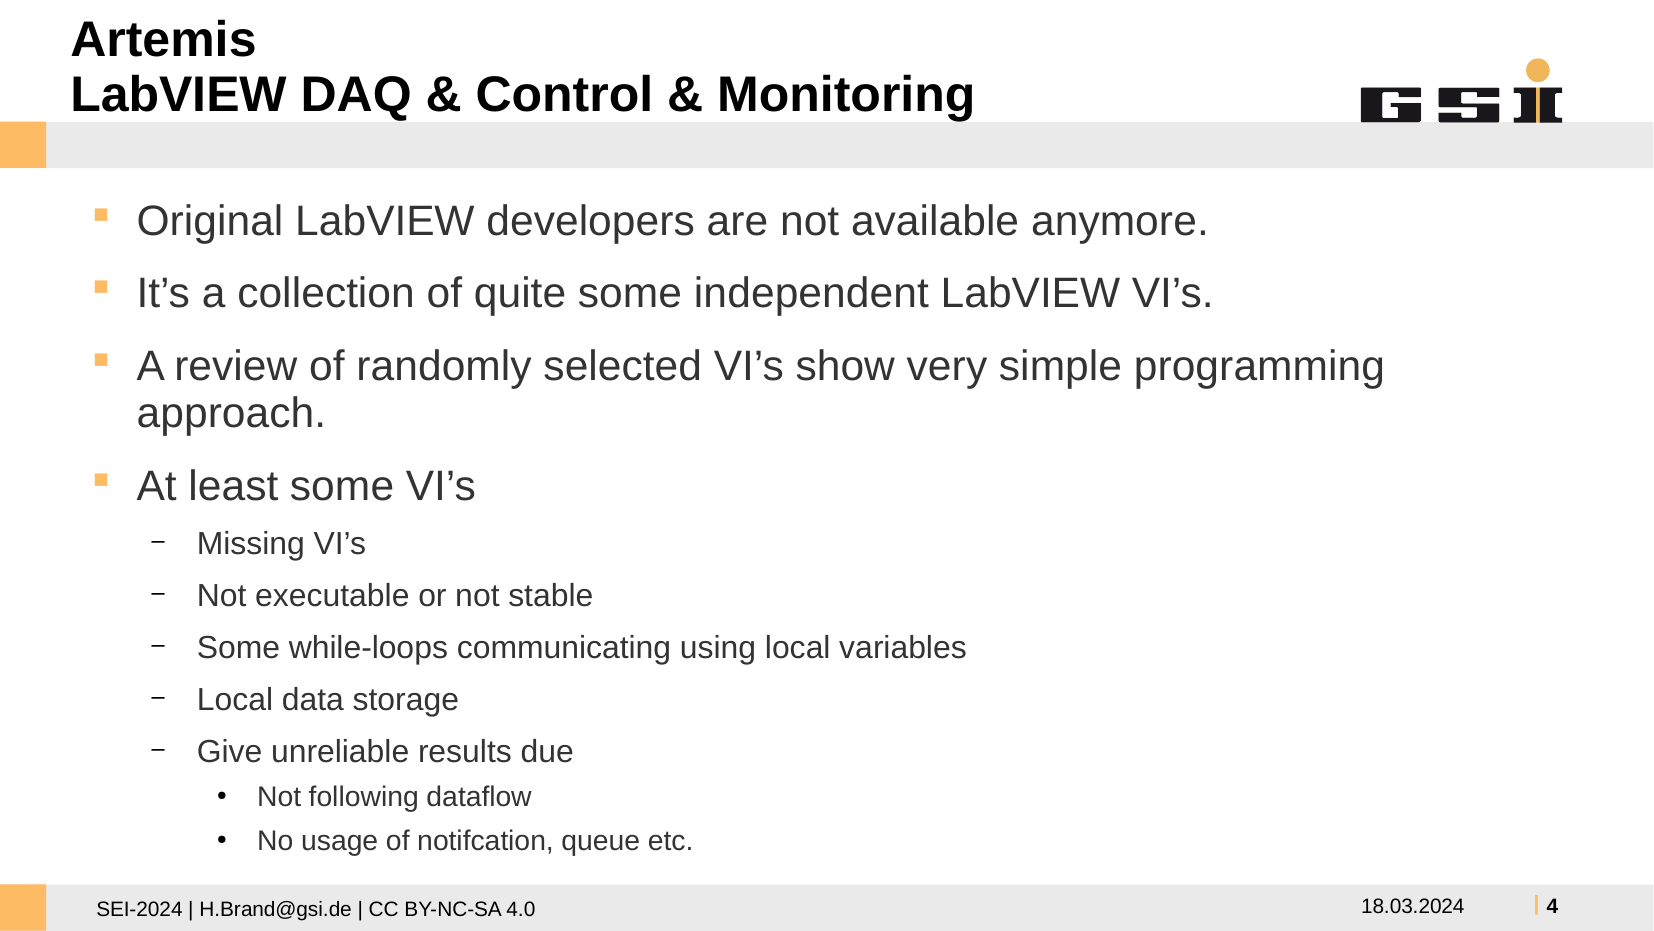

# Artemis LabVIEW DAQ & Control & Monitoring
Original LabVIEW developers are not available anymore.
It’s a collection of quite some independent LabVIEW VI’s.
A review of randomly selected VI’s show very simple programming approach.
At least some VI’s
Missing VI’s
Not executable or not stable
Some while-loops communicating using local variables
Local data storage
Give unreliable results due
Not following dataflow
No usage of notifcation, queue etc.